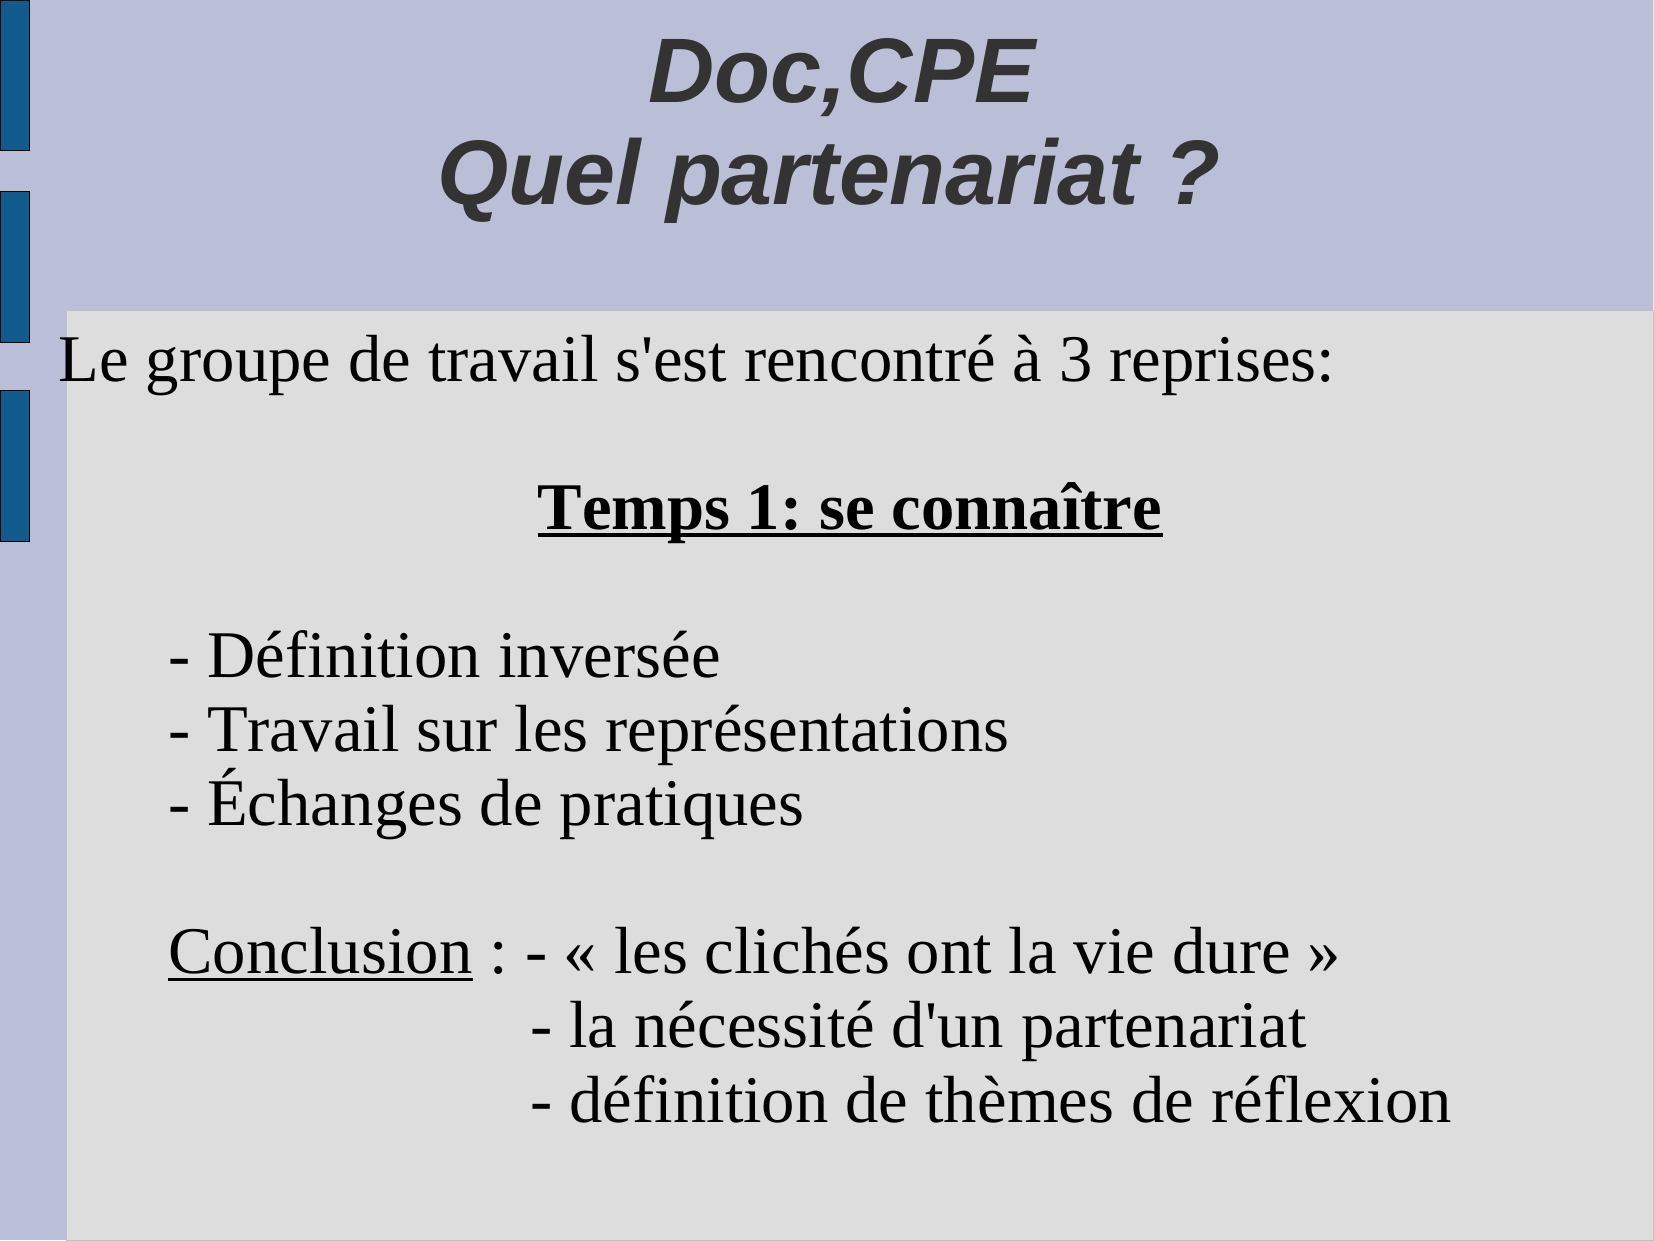

# Doc,CPE Quel partenariat ?
Le groupe de travail s'est rencontré à 3 reprises:
						Temps 1: se connaître
	- Définition inversée
	- Travail sur les représentations
	- Échanges de pratiques
	Conclusion : - « les clichés ont la vie dure »
 					 - la nécessité d'un partenariat
					 - définition de thèmes de réflexion